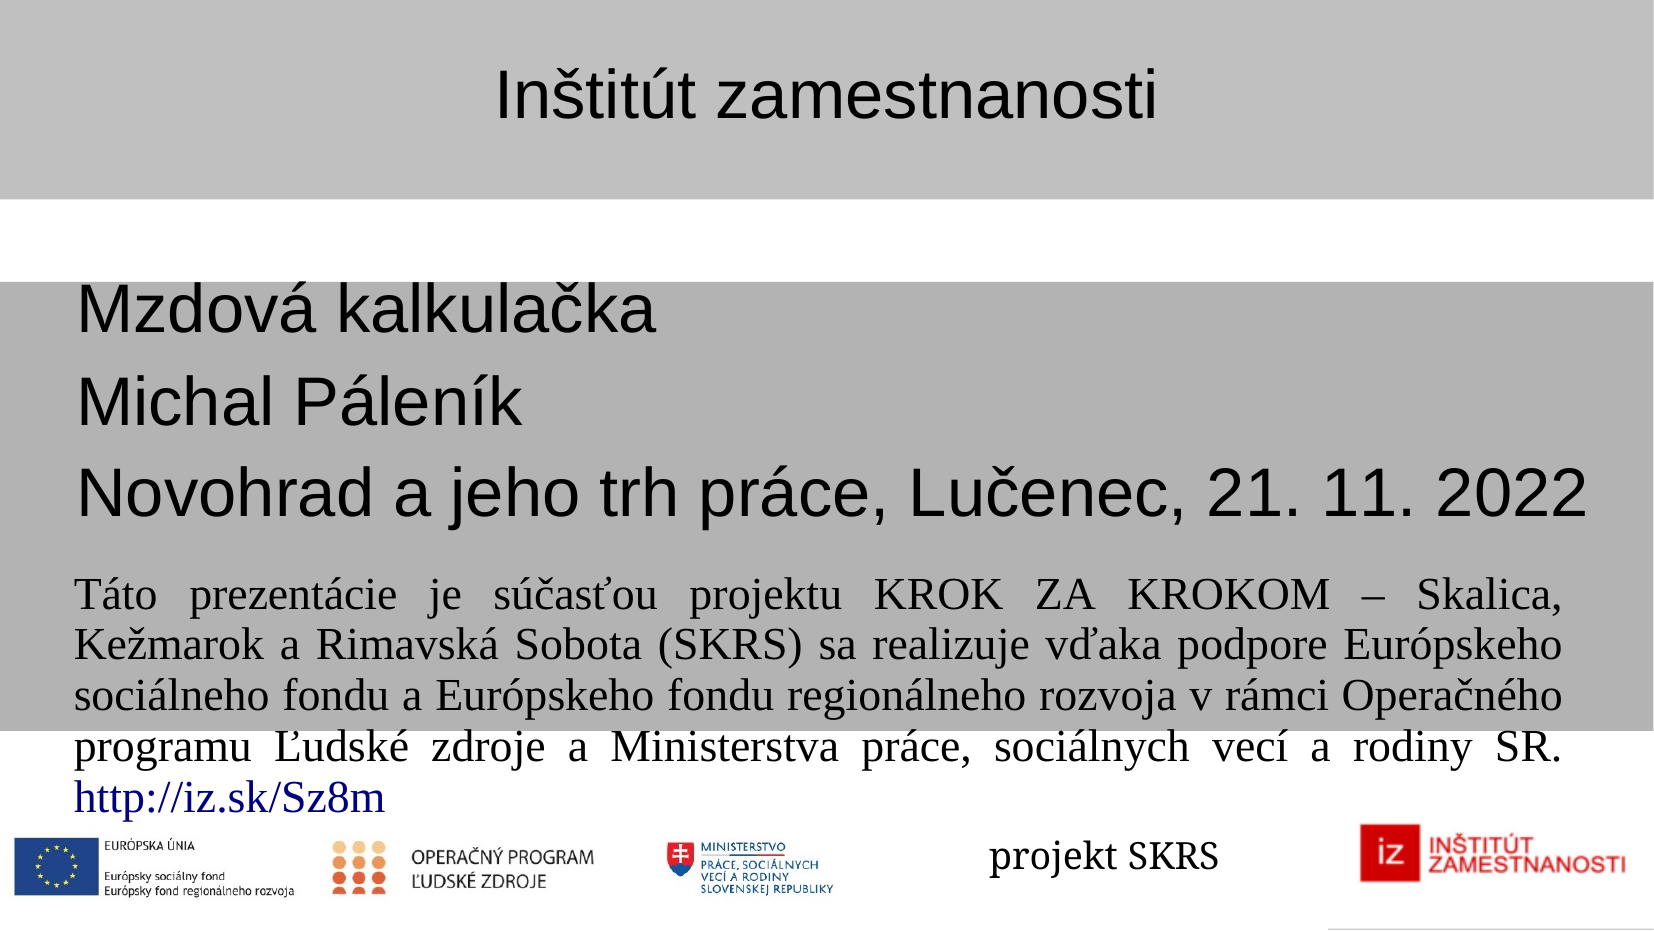

# Inštitút zamestnanosti
Mzdová kalkulačka
Michal Páleník
Novohrad a jeho trh práce, Lučenec, 21. 11. 2022
Táto prezentácie je súčasťou projektu KROK ZA KROKOM – Skalica, Kežmarok a Rimavská Sobota (SKRS) sa realizuje vďaka podpore Európskeho sociálneho fondu a Európskeho fondu regionálneho rozvoja v rámci Operačného programu Ľudské zdroje a Ministerstva práce, sociálnych vecí a rodiny SR. http://iz.sk/Sz8m